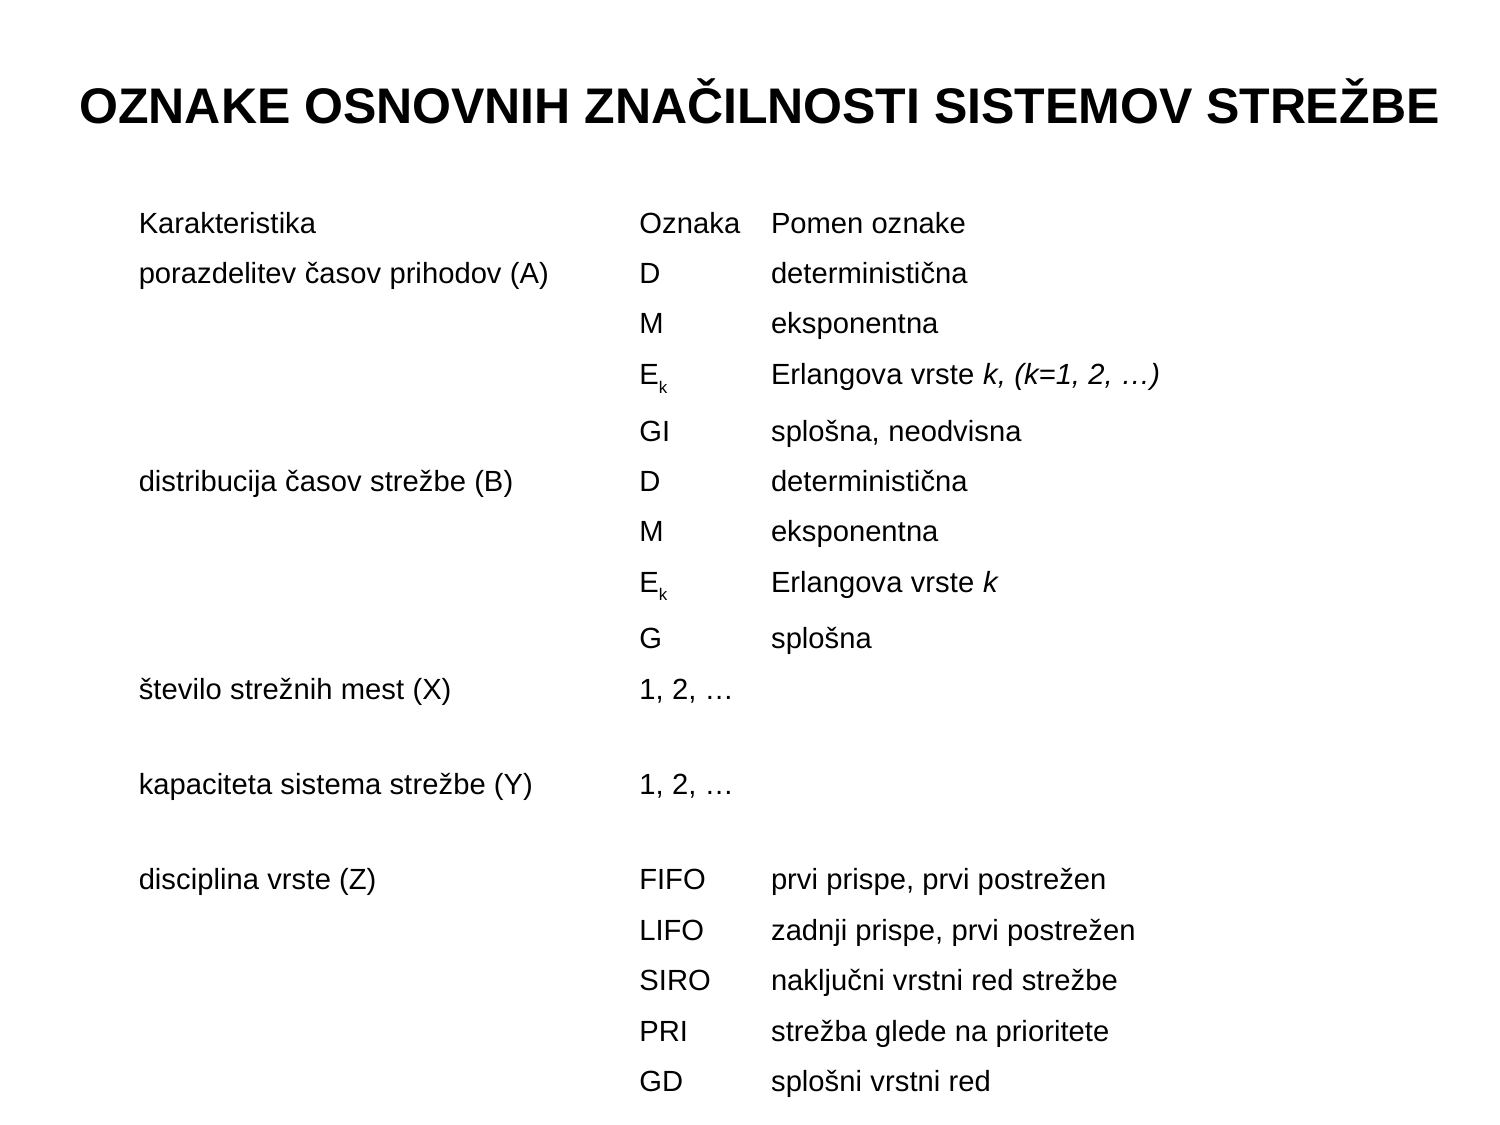

OZNAKE OSNOVNIH ZNAČILNOSTI SISTEMOV STREŽBE
| Karakteristika | Oznaka | Pomen oznake |
| --- | --- | --- |
| porazdelitev časov prihodov (A) | D | deterministična |
| | M | eksponentna |
| | Ek | Erlangova vrste k, (k=1, 2, …) |
| | GI | splošna, neodvisna |
| distribucija časov strežbe (B) | D | deterministična |
| | M | eksponentna |
| | Ek | Erlangova vrste k |
| | G | splošna |
| število strežnih mest (X) | 1, 2, … | |
| kapaciteta sistema strežbe (Y) | 1, 2, … | |
| disciplina vrste (Z) | FIFO | prvi prispe, prvi postrežen |
| | LIFO | zadnji prispe, prvi postrežen |
| | SIRO | naključni vrstni red strežbe |
| | PRI | strežba glede na prioritete |
| | GD | splošni vrstni red |